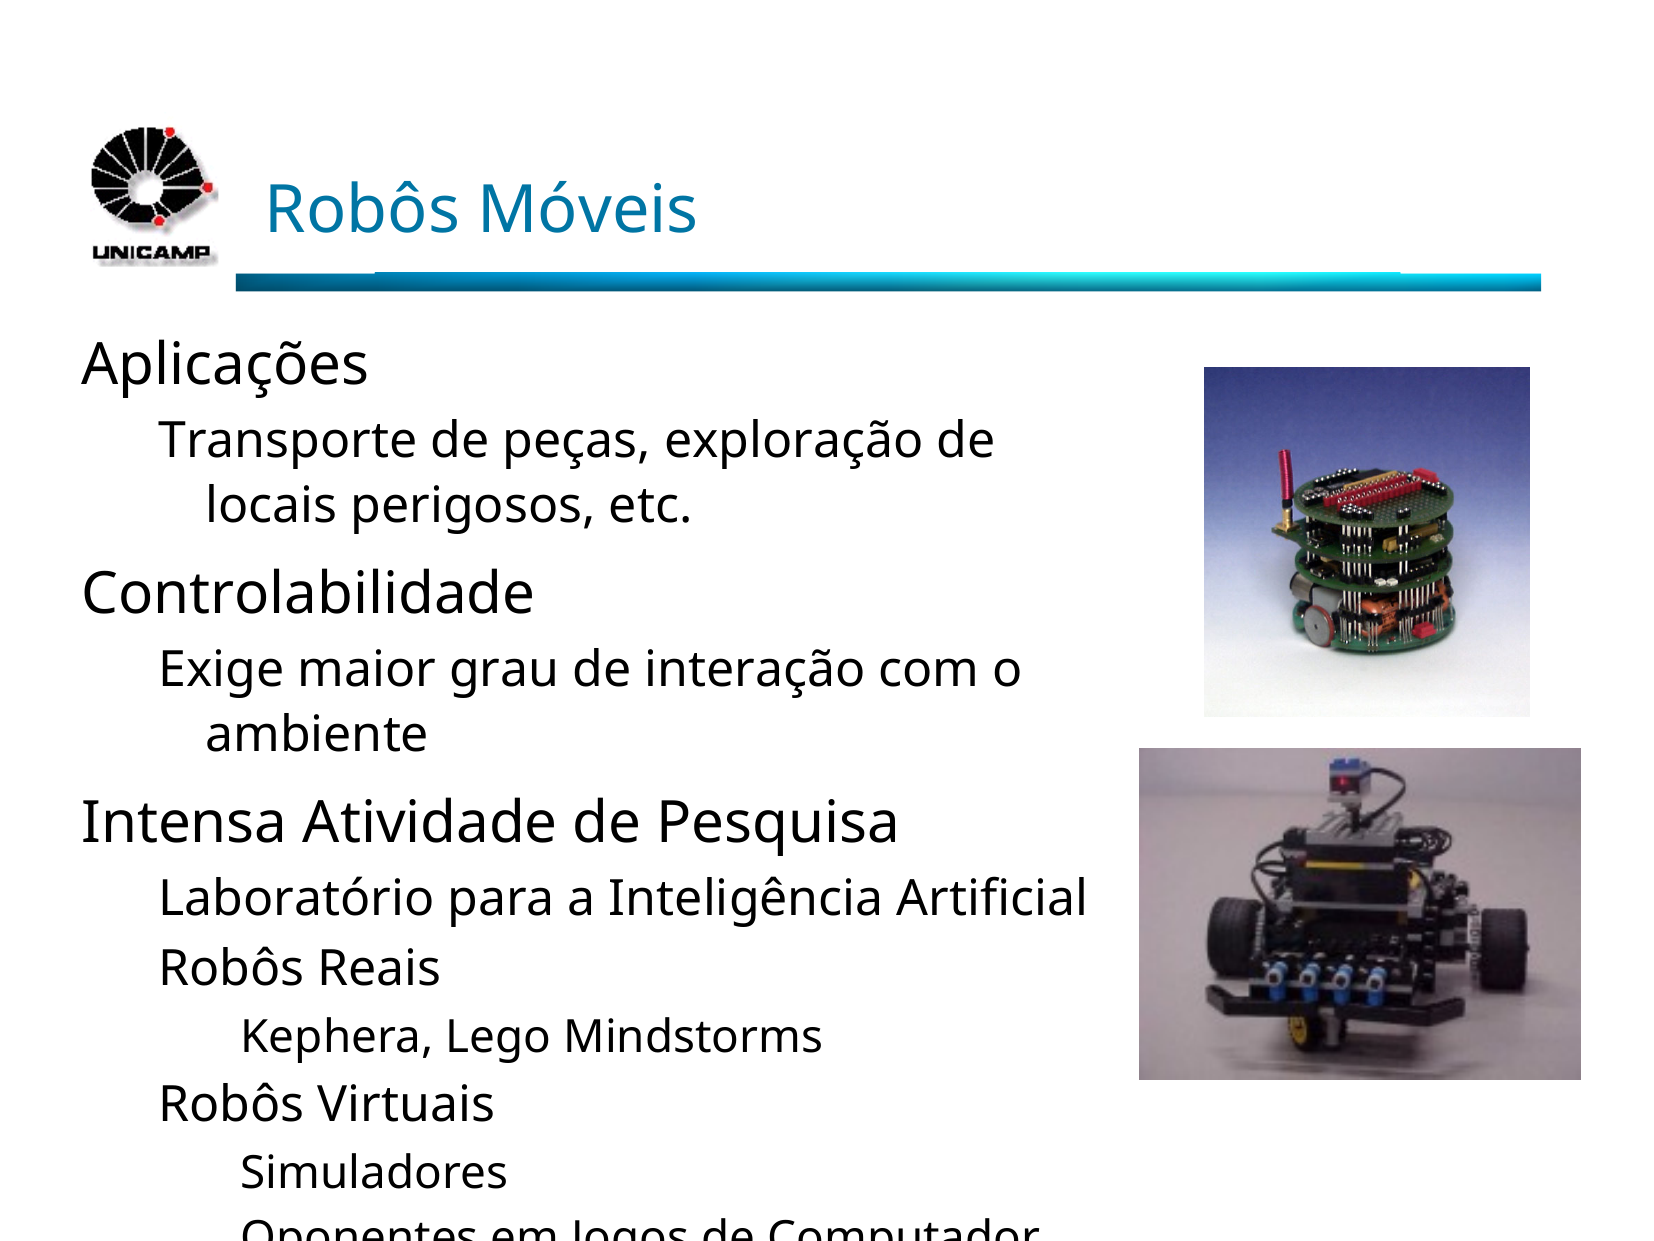

# Robôs Móveis
Aplicações
Transporte de peças, exploração de locais perigosos, etc.
Controlabilidade
Exige maior grau de interação com o ambiente
Intensa Atividade de Pesquisa
Laboratório para a Inteligência Artificial
Robôs Reais
Kephera, Lego Mindstorms
Robôs Virtuais
Simuladores
Oponentes em Jogos de Computador